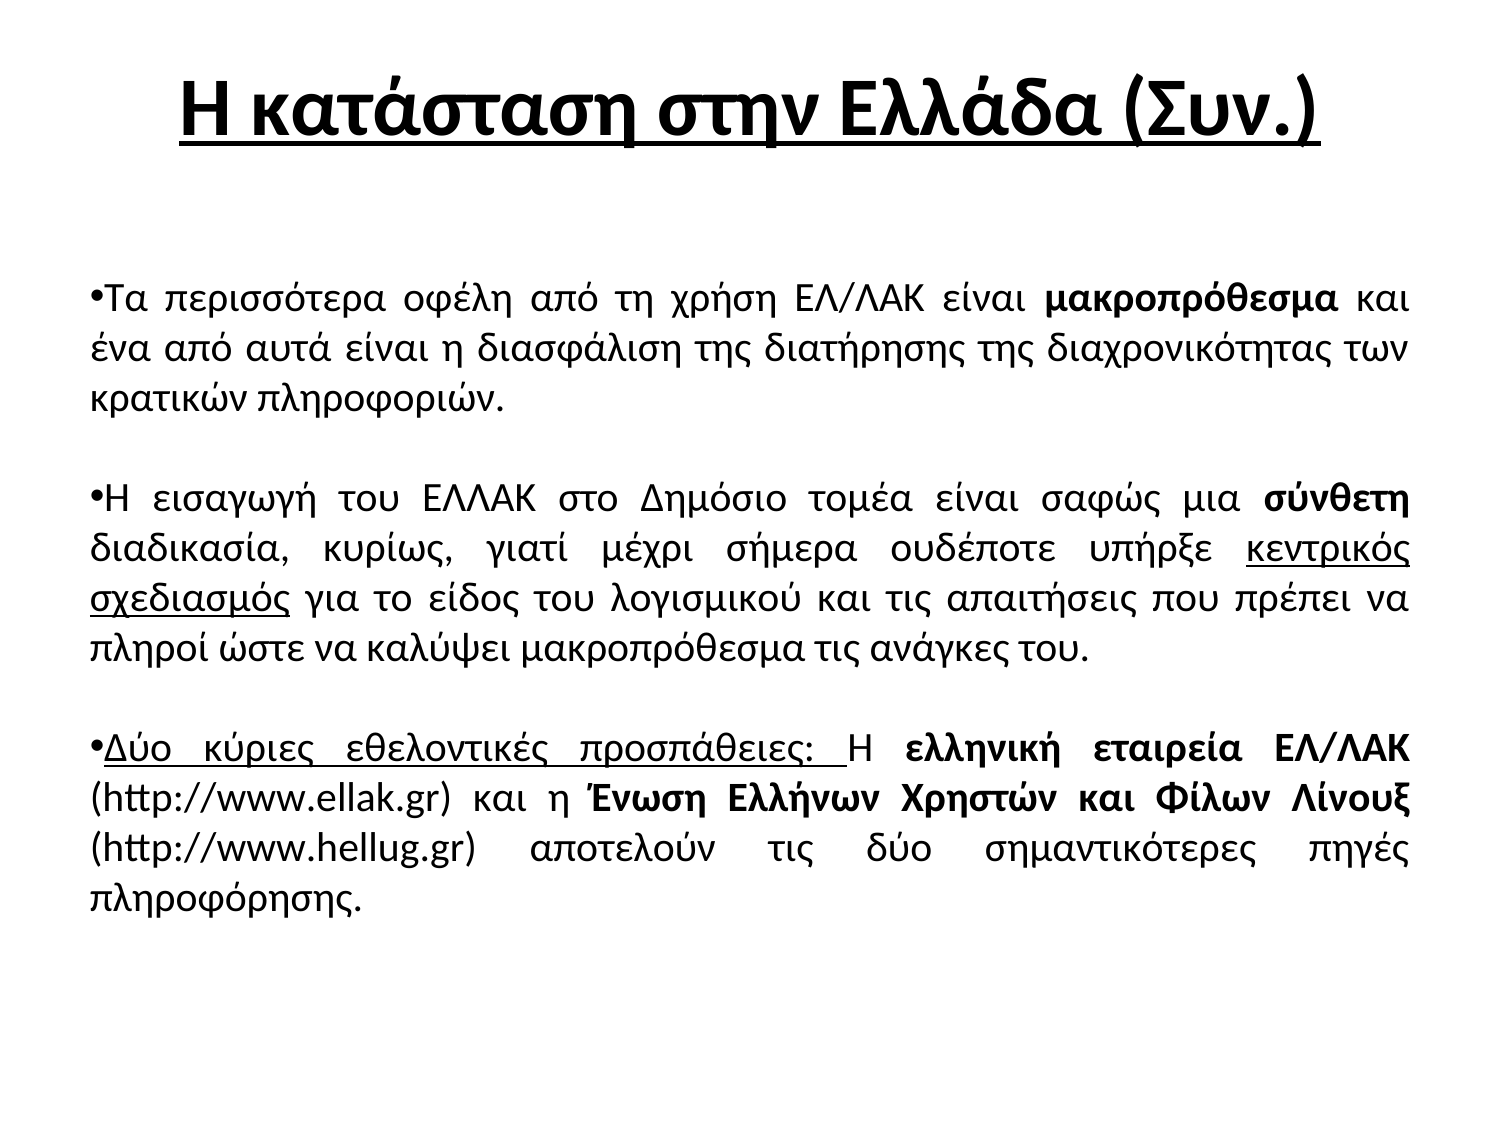

17/5/2013
Θεματα ΚτΠ/Γ
Η κατάσταση στην Ελλάδα (Συν.)
Τα περισσότερα οφέλη από τη χρήση ΕΛ/ΛΑΚ είναι μακροπρόθεσμα και ένα από αυτά είναι η διασφάλιση της διατήρησης της διαχρονικότητας των κρατικών πληροφοριών.
Η εισαγωγή του ΕΛΛΑΚ στο Δημόσιο τομέα είναι σαφώς μια σύνθετη διαδικασία, κυρίως, γιατί μέχρι σήμερα ουδέποτε υπήρξε κεντρικός σχεδιασμός για το είδος του λογισμικού και τις απαιτήσεις που πρέπει να πληροί ώστε να καλύψει μακροπρόθεσμα τις ανάγκες του.
Δύο κύριες εθελοντικές προσπάθειες: Η ελληνική εταιρεία ΕΛ/ΛΑΚ (http://www.ellak.gr) και η Ένωση Ελλήνων Χρηστών και Φίλων Λίνουξ (http://www.hellug.gr) αποτελούν τις δύο σημαντικότερες πηγές πληροφόρησης.